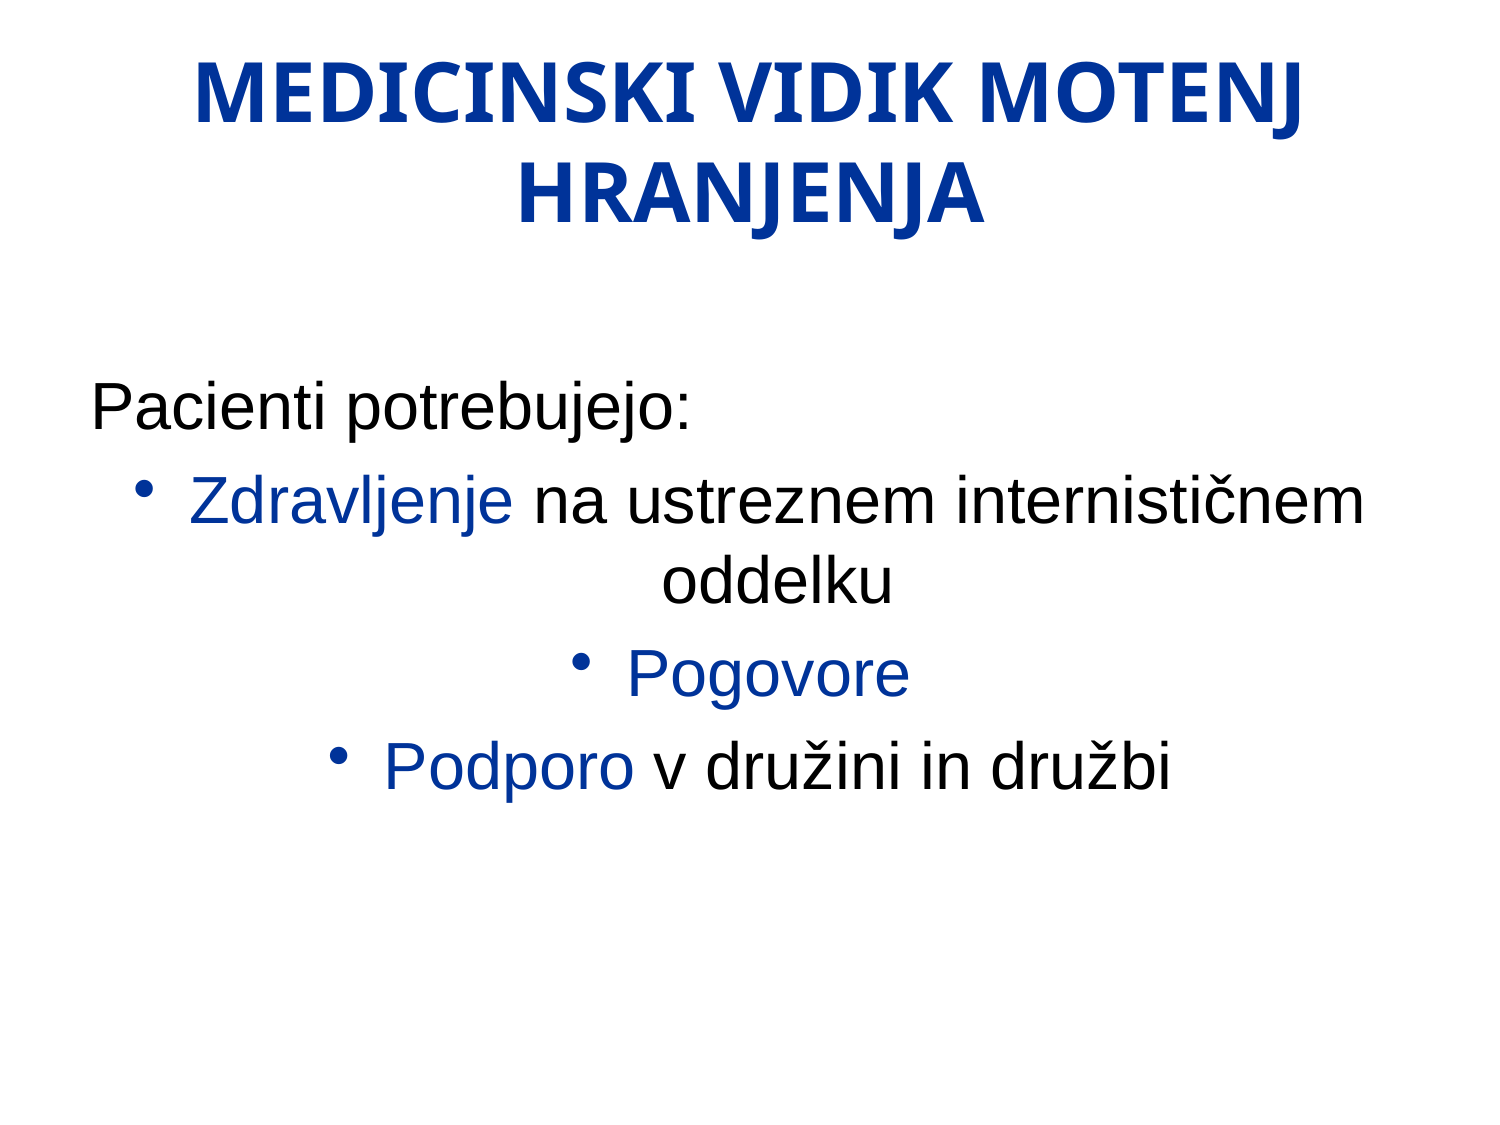

# MEDICINSKI VIDIK MOTENJ HRANJENJA
Pacienti potrebujejo:
Zdravljenje na ustreznem internističnem oddelku
Pogovore
Podporo v družini in družbi